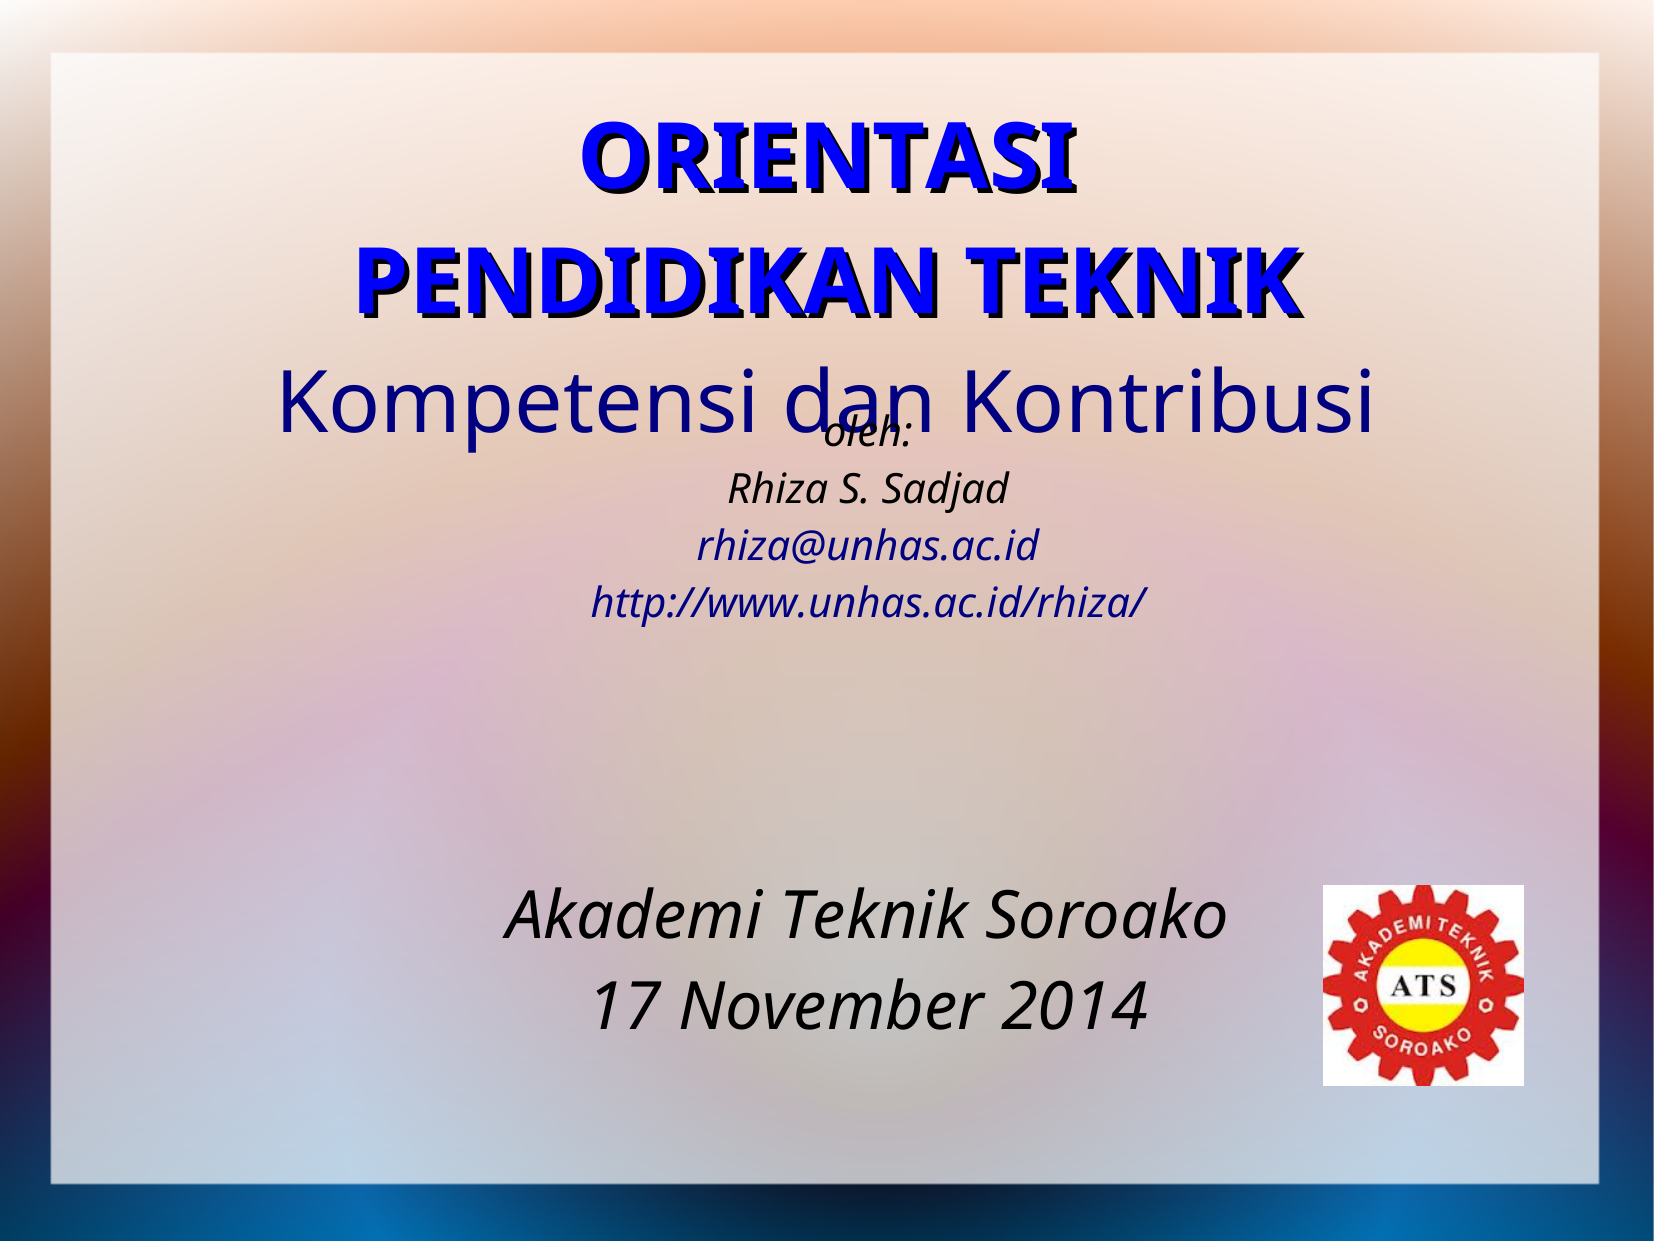

# ORIENTASI PENDIDIKAN TEKNIK Kompetensi dan Kontribusi
oleh:
Rhiza S. Sadjad
rhiza@unhas.ac.id
http://www.unhas.ac.id/rhiza/
Akademi Teknik Soroako
17 November 2014